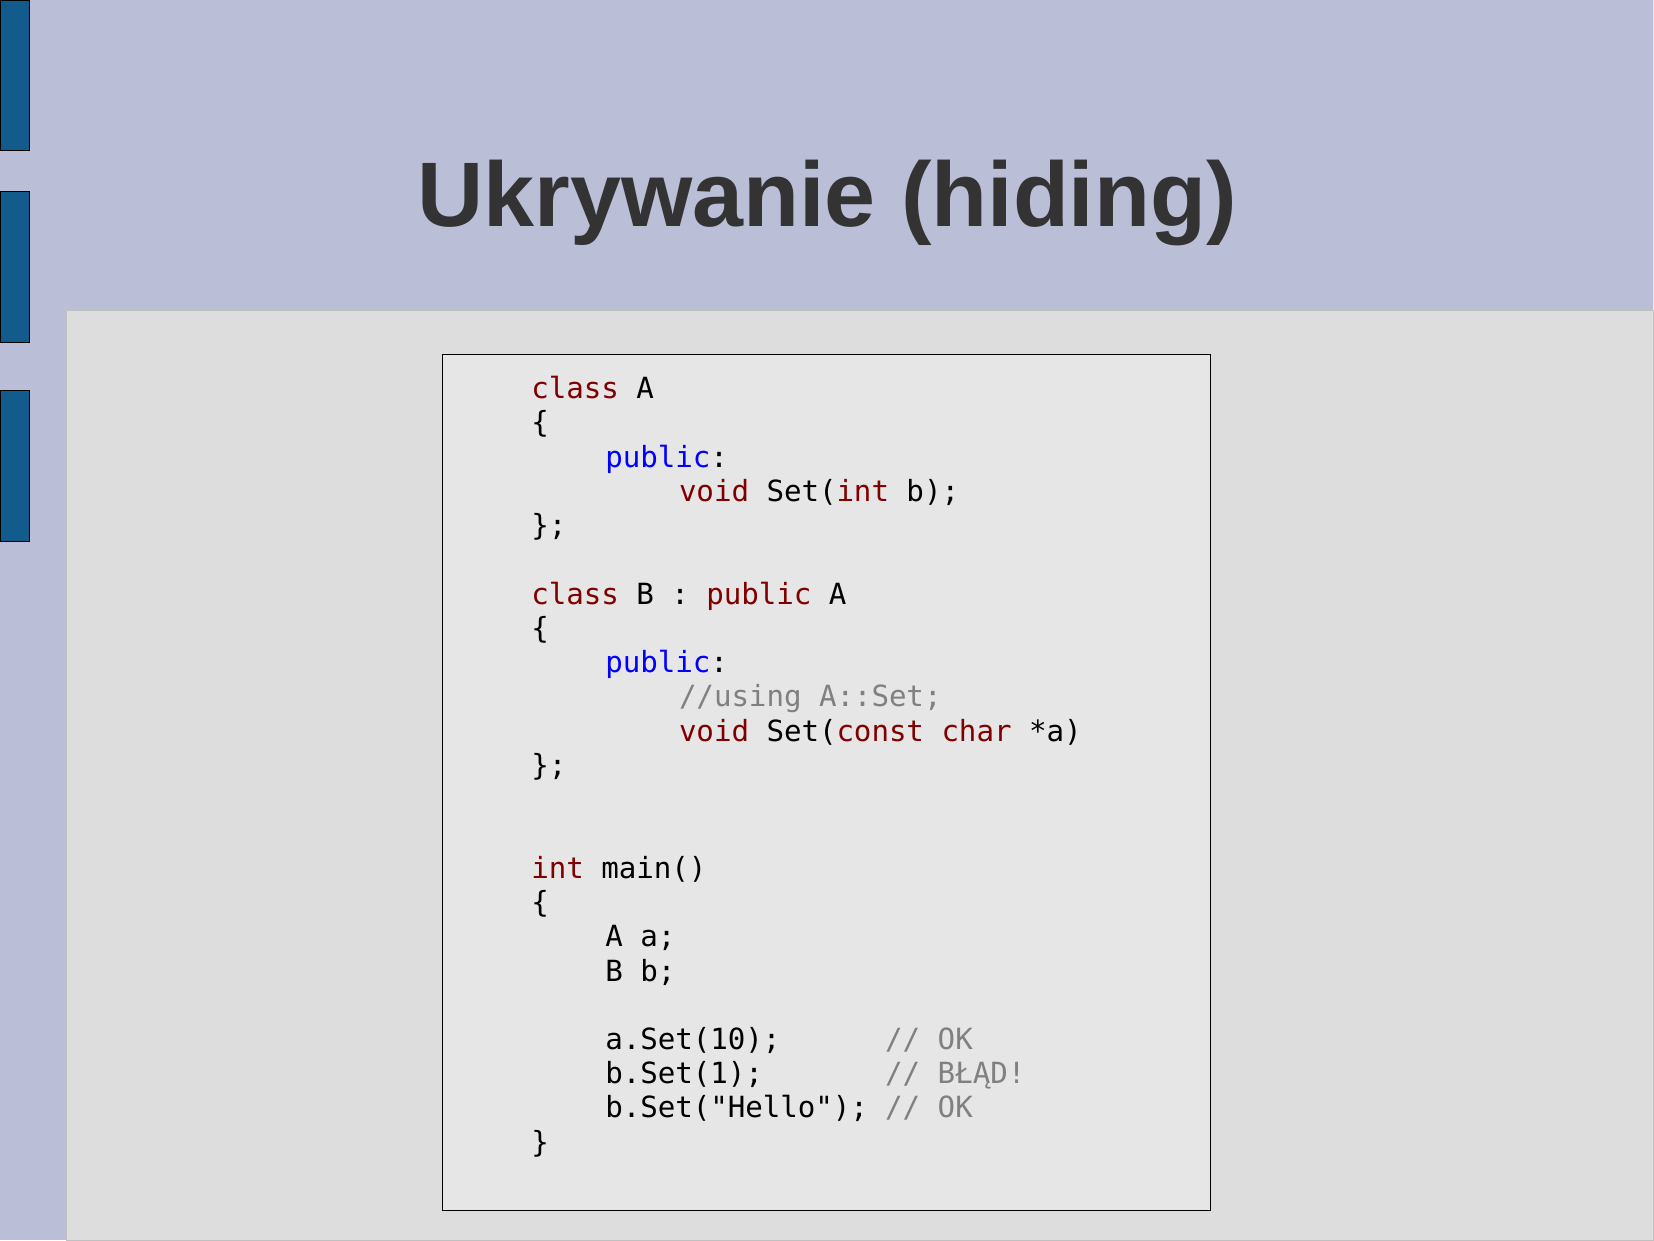

# Ukrywanie (hiding)
class A
{
	public:
		void Set(int b);
};
class B : public A
{
	public:
		//using A::Set;
		void Set(const char *a)
};
int main()
{
	A a;
	B b;
	a.Set(10); // OK
	b.Set(1); // BŁĄD!
	b.Set("Hello"); // OK
}